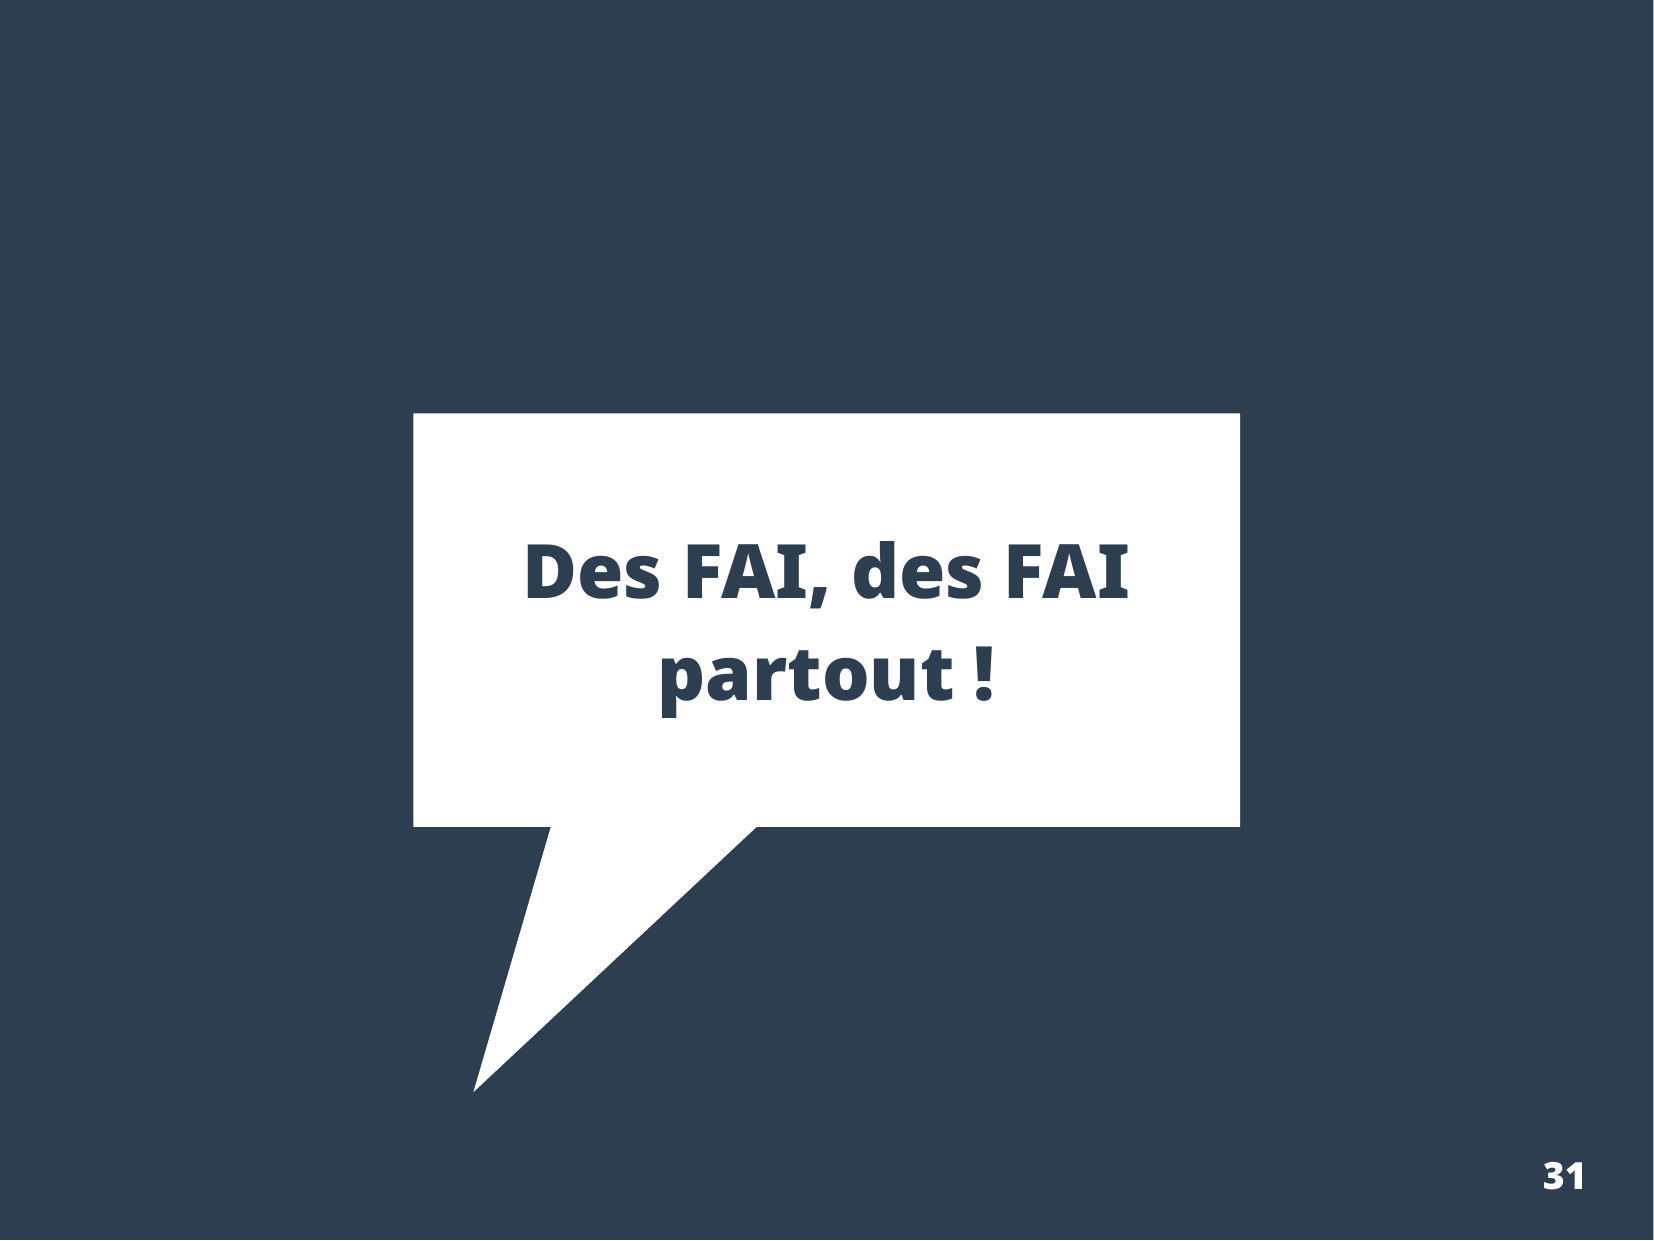

# Des FAI, des FAI partout !
31